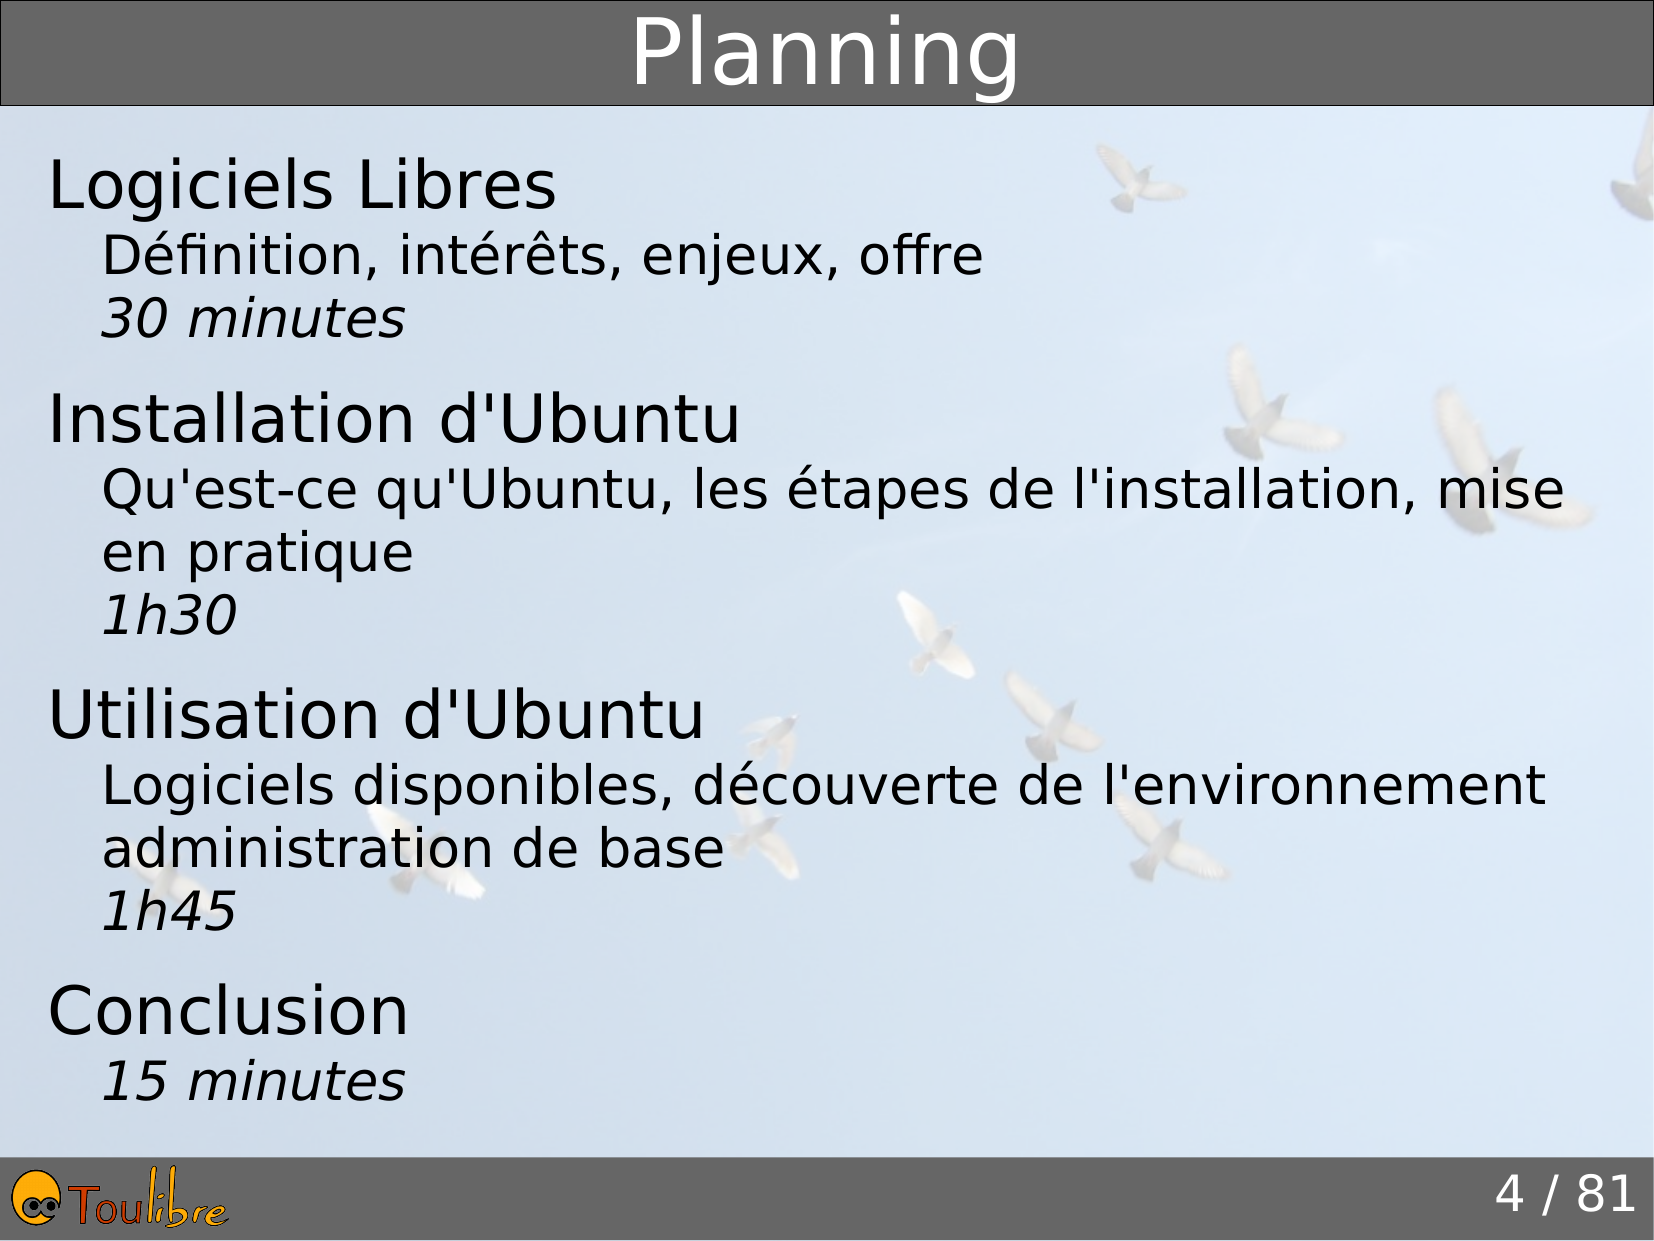

# Planning
Logiciels Libres
Définition, intérêts, enjeux, offre
30 minutes
Installation d'Ubuntu
Qu'est-ce qu'Ubuntu, les étapes de l'installation, mise en pratique
1h30
Utilisation d'Ubuntu
Logiciels disponibles, découverte de l'environnement administration de base
1h45
Conclusion
15 minutes